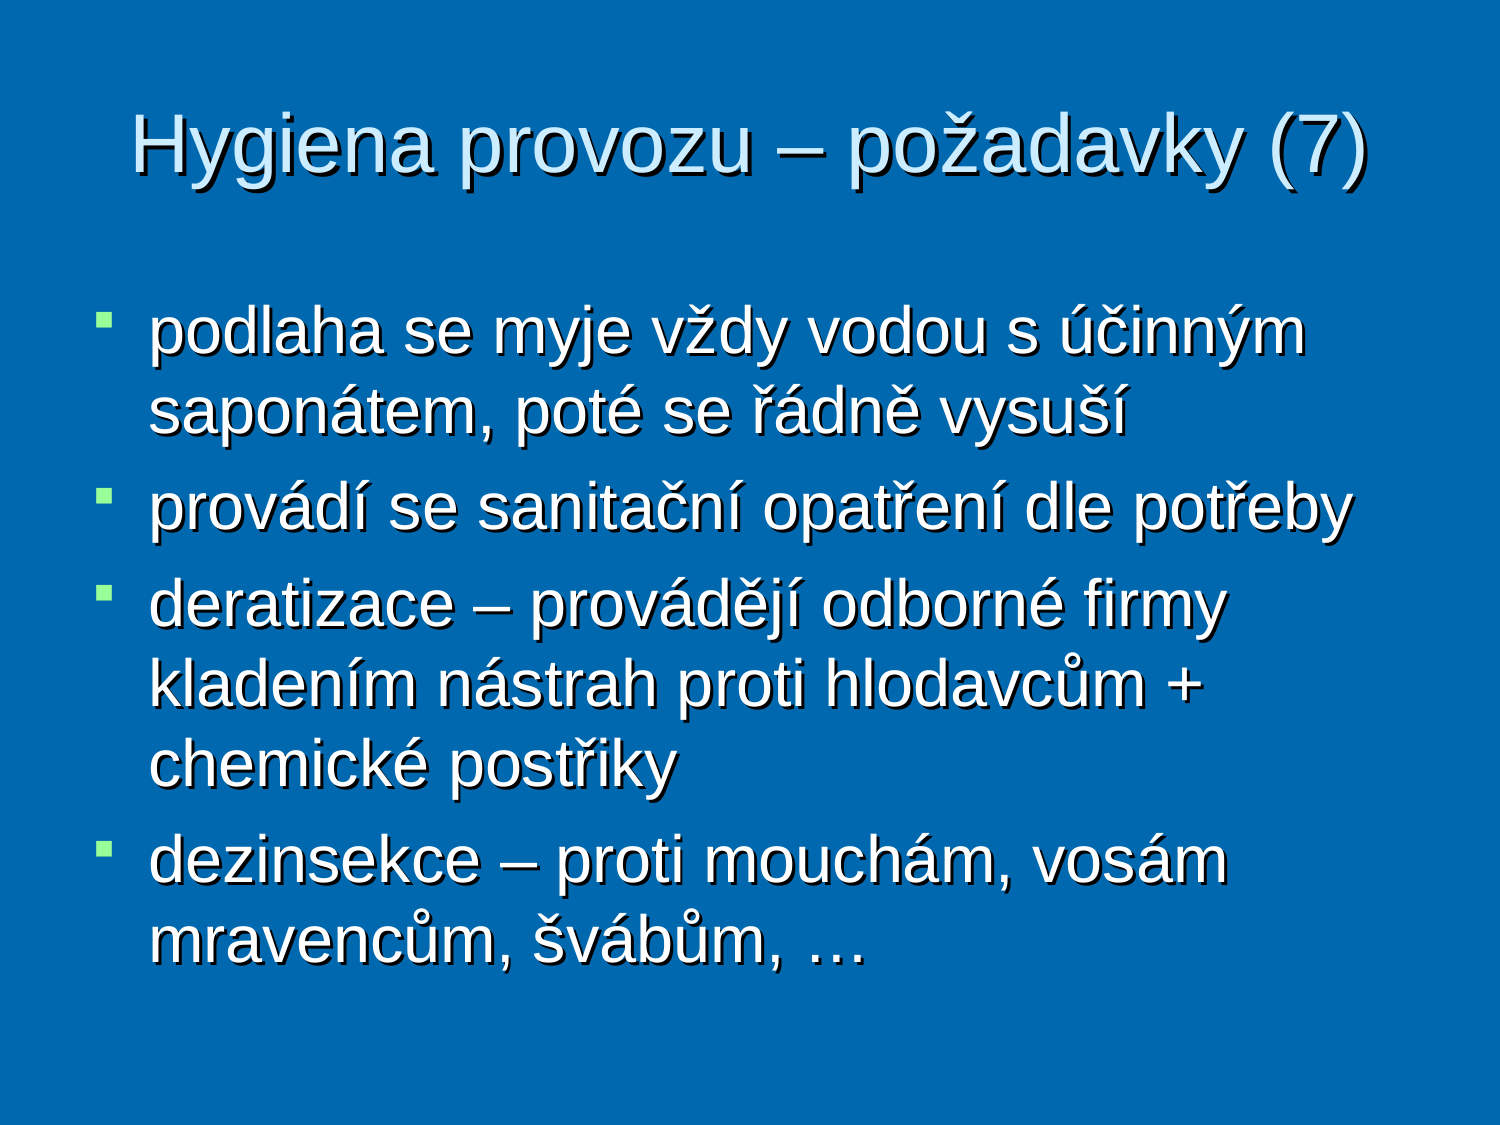

# Hygiena provozu – požadavky (7)
podlaha se myje vždy vodou s účinným saponátem, poté se řádně vysuší
provádí se sanitační opatření dle potřeby
deratizace – provádějí odborné firmy kladením nástrah proti hlodavcům + chemické postřiky
dezinsekce – proti mouchám, vosám mravencům, švábům, …